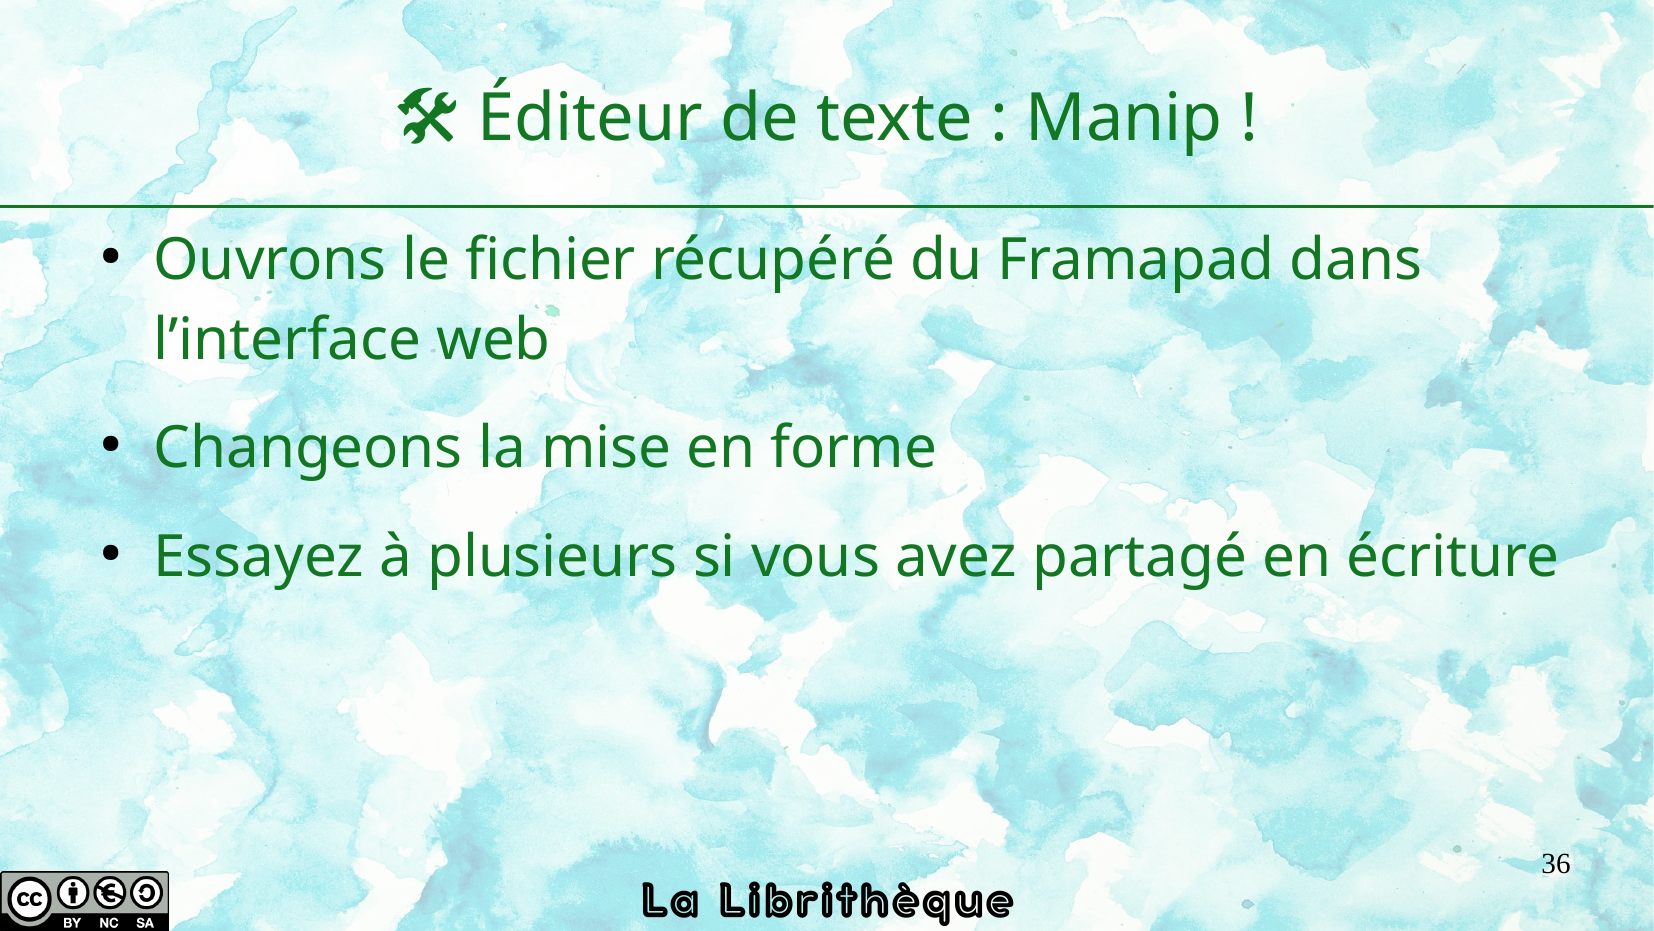

# 🛠 Éditeur de texte : Manip !
Ouvrons le fichier récupéré du Framapad dans l’interface web
Changeons la mise en forme
Essayez à plusieurs si vous avez partagé en écriture
36